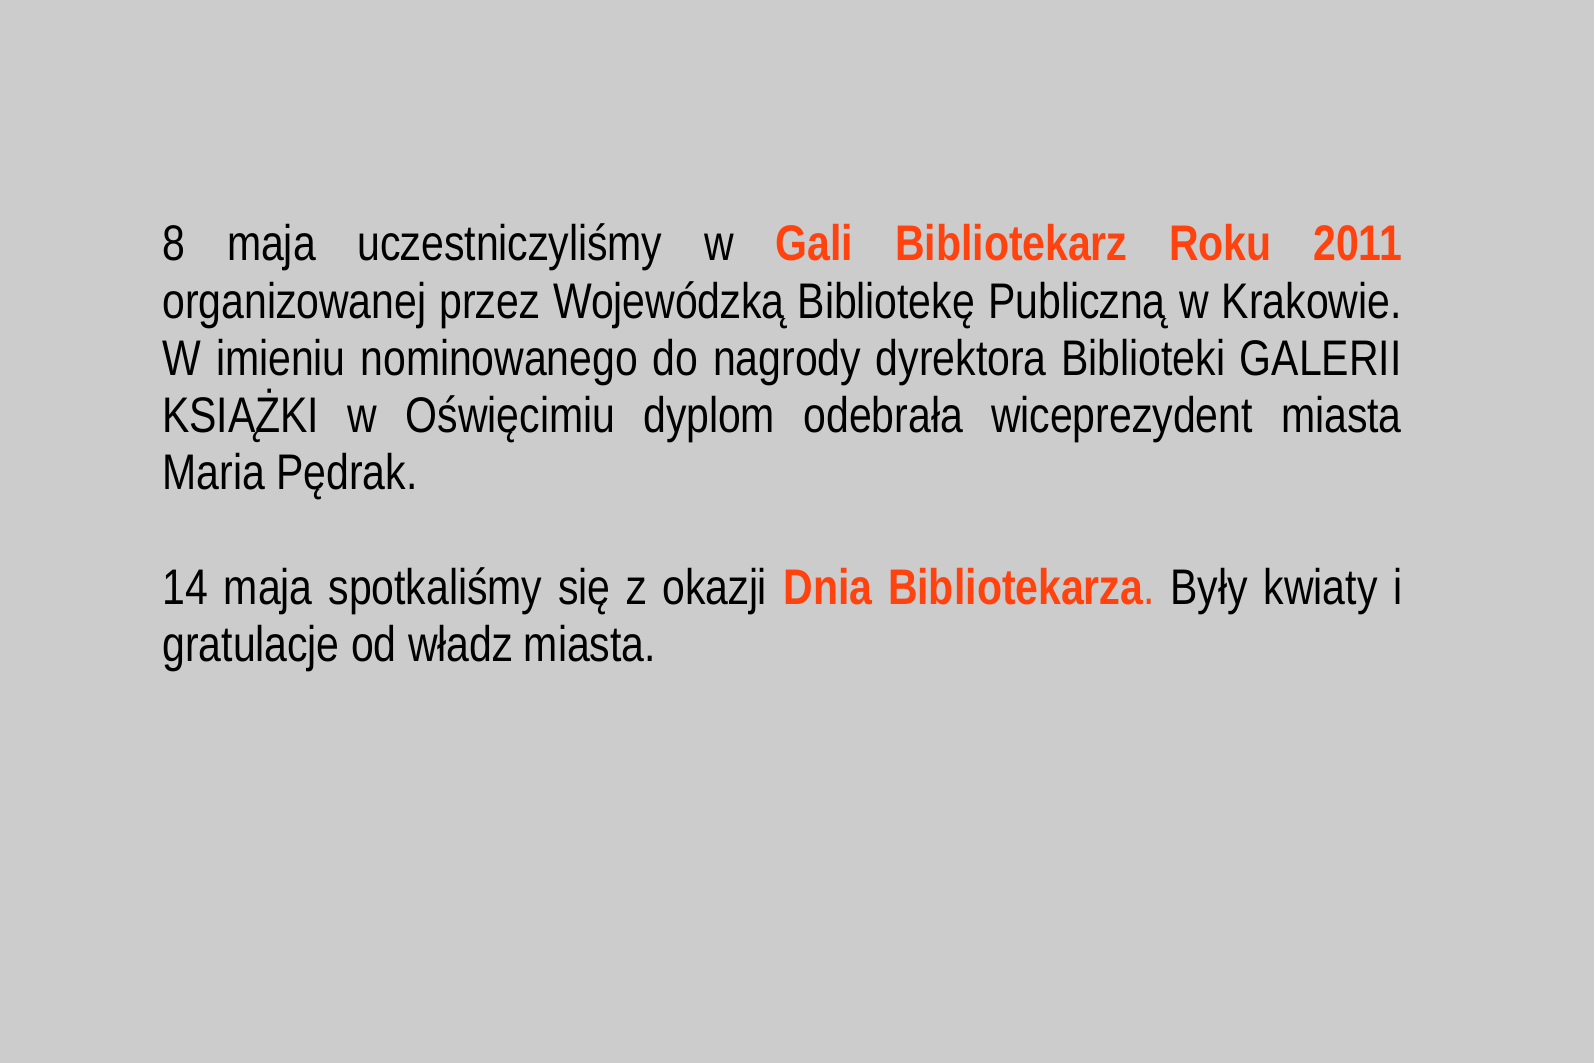

8 maja uczestniczyliśmy w Gali Bibliotekarz Roku 2011 organizowanej przez Wojewódzką Bibliotekę Publiczną w Krakowie. W imieniu nominowanego do nagrody dyrektora Biblioteki GALERII KSIĄŻKI w Oświęcimiu dyplom odebrała wiceprezydent miasta Maria Pędrak.
14 maja spotkaliśmy się z okazji Dnia Bibliotekarza. Były kwiaty i gratulacje od władz miasta.